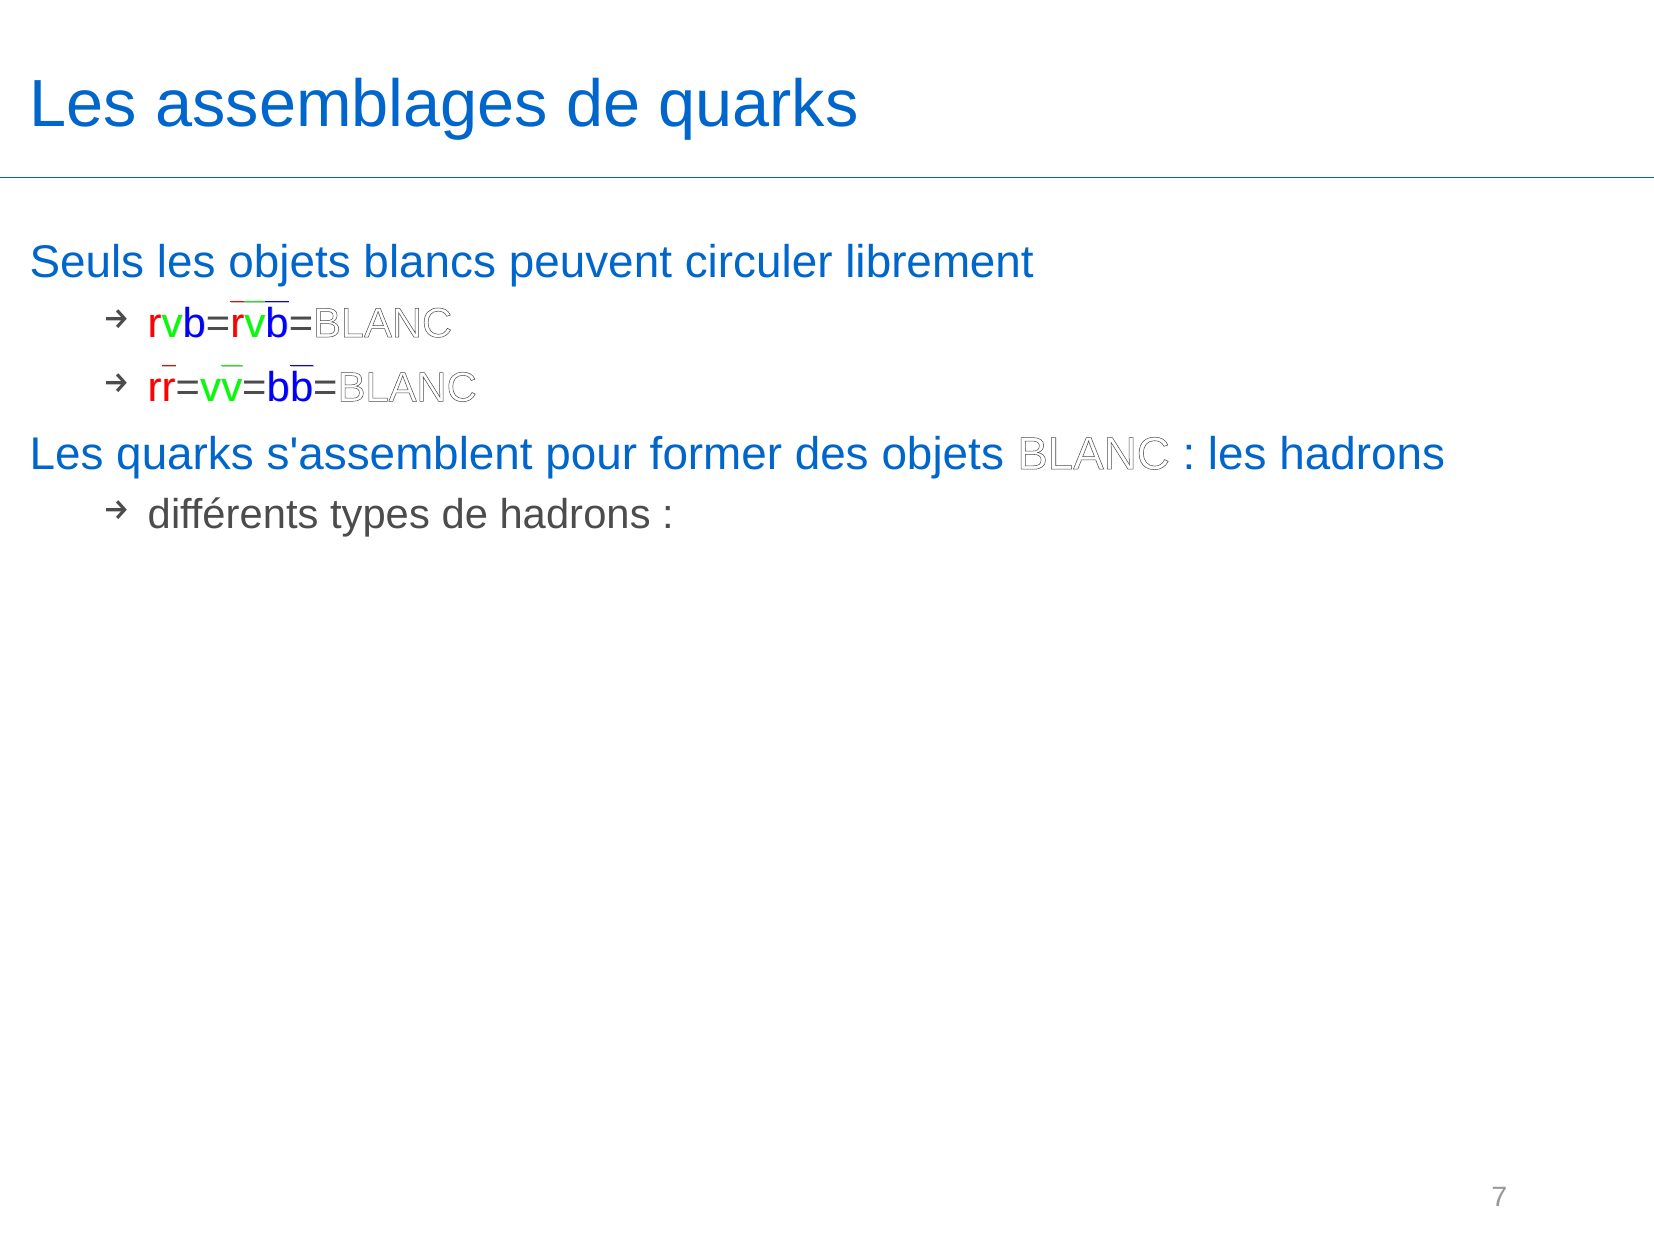

# Les assemblages de quarks
Seuls les objets blancs peuvent circuler librement
rvb=rvb=BLANC
rr=vv=bb=BLANC
Les quarks s'assemblent pour former des objets BLANC : les hadrons
différents types de hadrons :
7